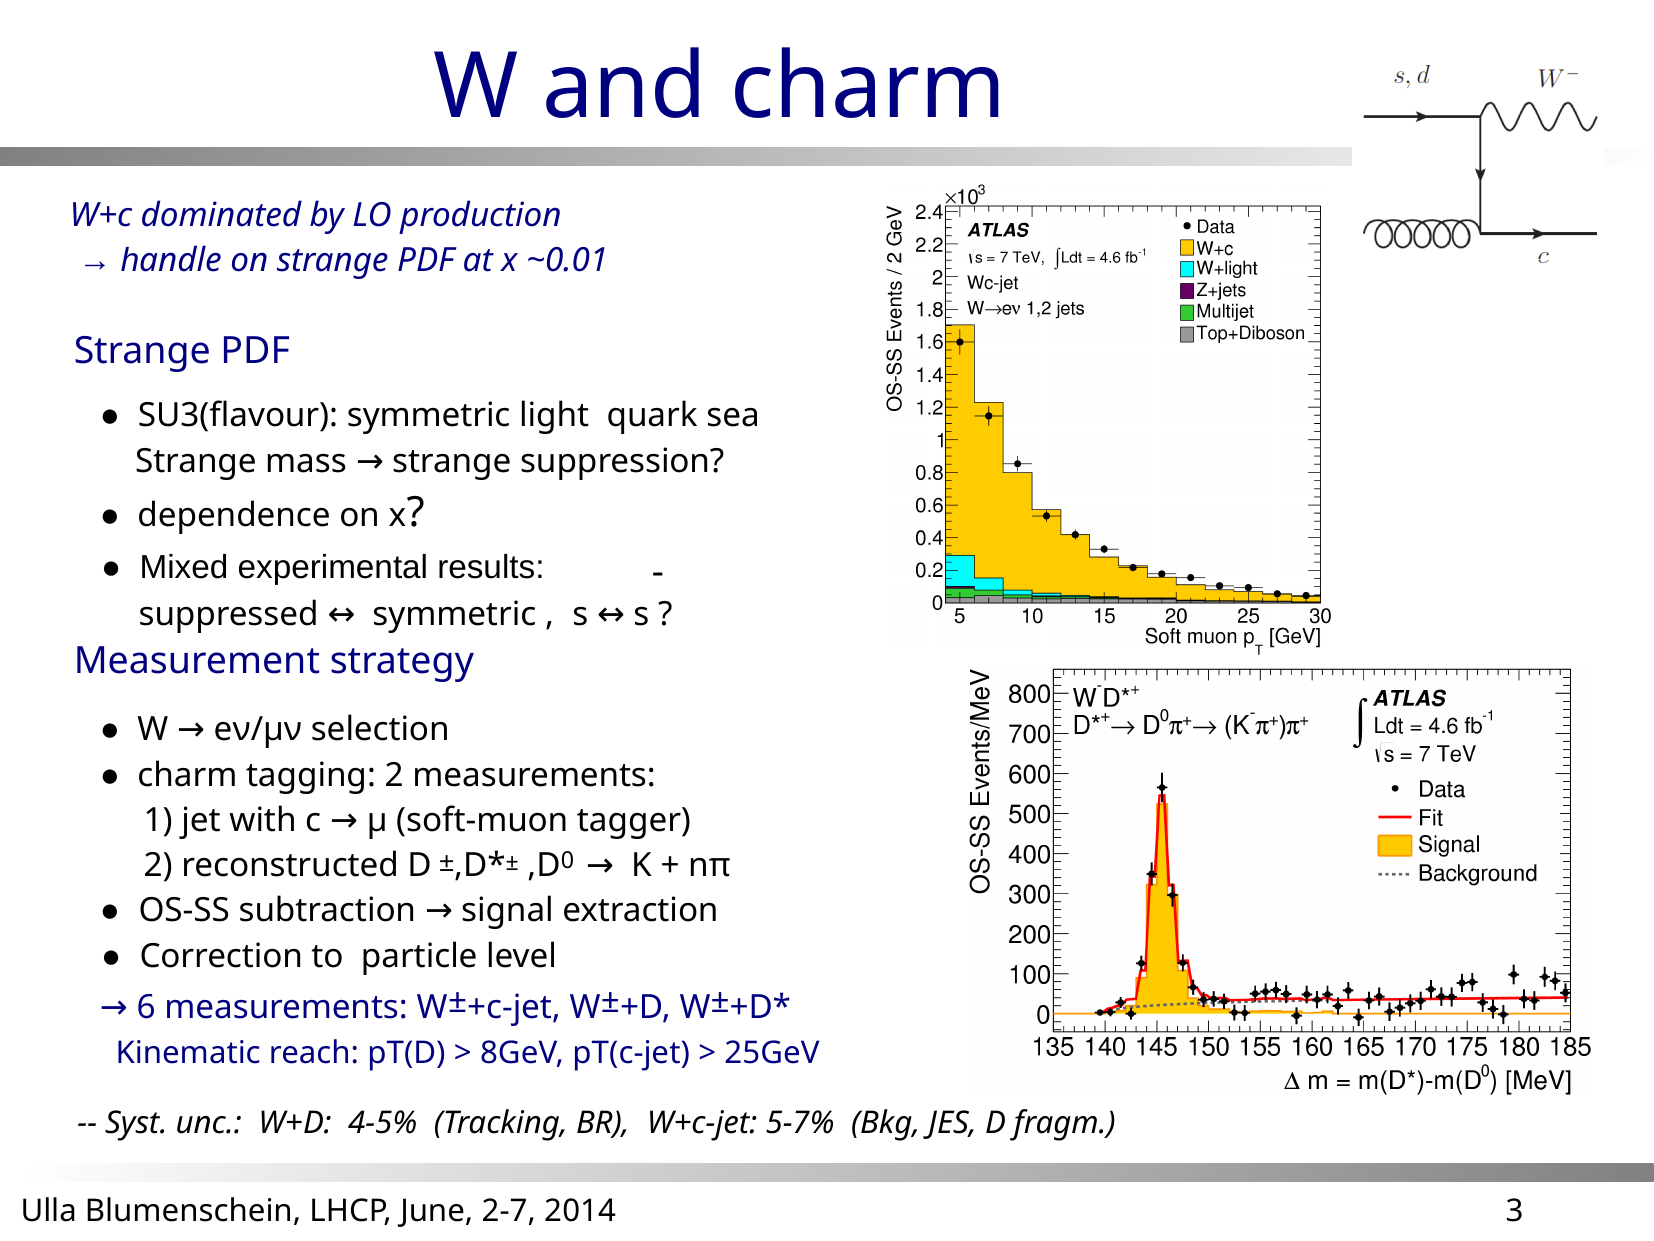

# W and charm
W+c dominated by LO production
 → handle on strange PDF at x ~0.01
Strange PDF
 ● SU3(flavour): symmetric light quark sea
 Strange mass → strange suppression?
 ● dependence on x?
 ● Mixed experimental results:
 suppressed ↔ symmetric , s ↔ s ?
-
Measurement strategy
 ● W → eν/μν selection
 ● charm tagging: 2 measurements:
 1) jet with c → μ (soft-muon tagger)
 2) reconstructed D ±,D*± ,D0 → K + nπ
 ● OS-SS subtraction → signal extraction
 ● Correction to particle level
 → 6 measurements: W±+c-jet, W±+D, W±+D*
 Kinematic reach: pT(D) > 8GeV, pT(c-jet) > 25GeV
-- Syst. unc.: W+D: 4-5% (Tracking, BR), W+c-jet: 5-7% (Bkg, JES, D fragm.)
Ulla Blumenschein, LHCP, June, 2-7, 2014 3